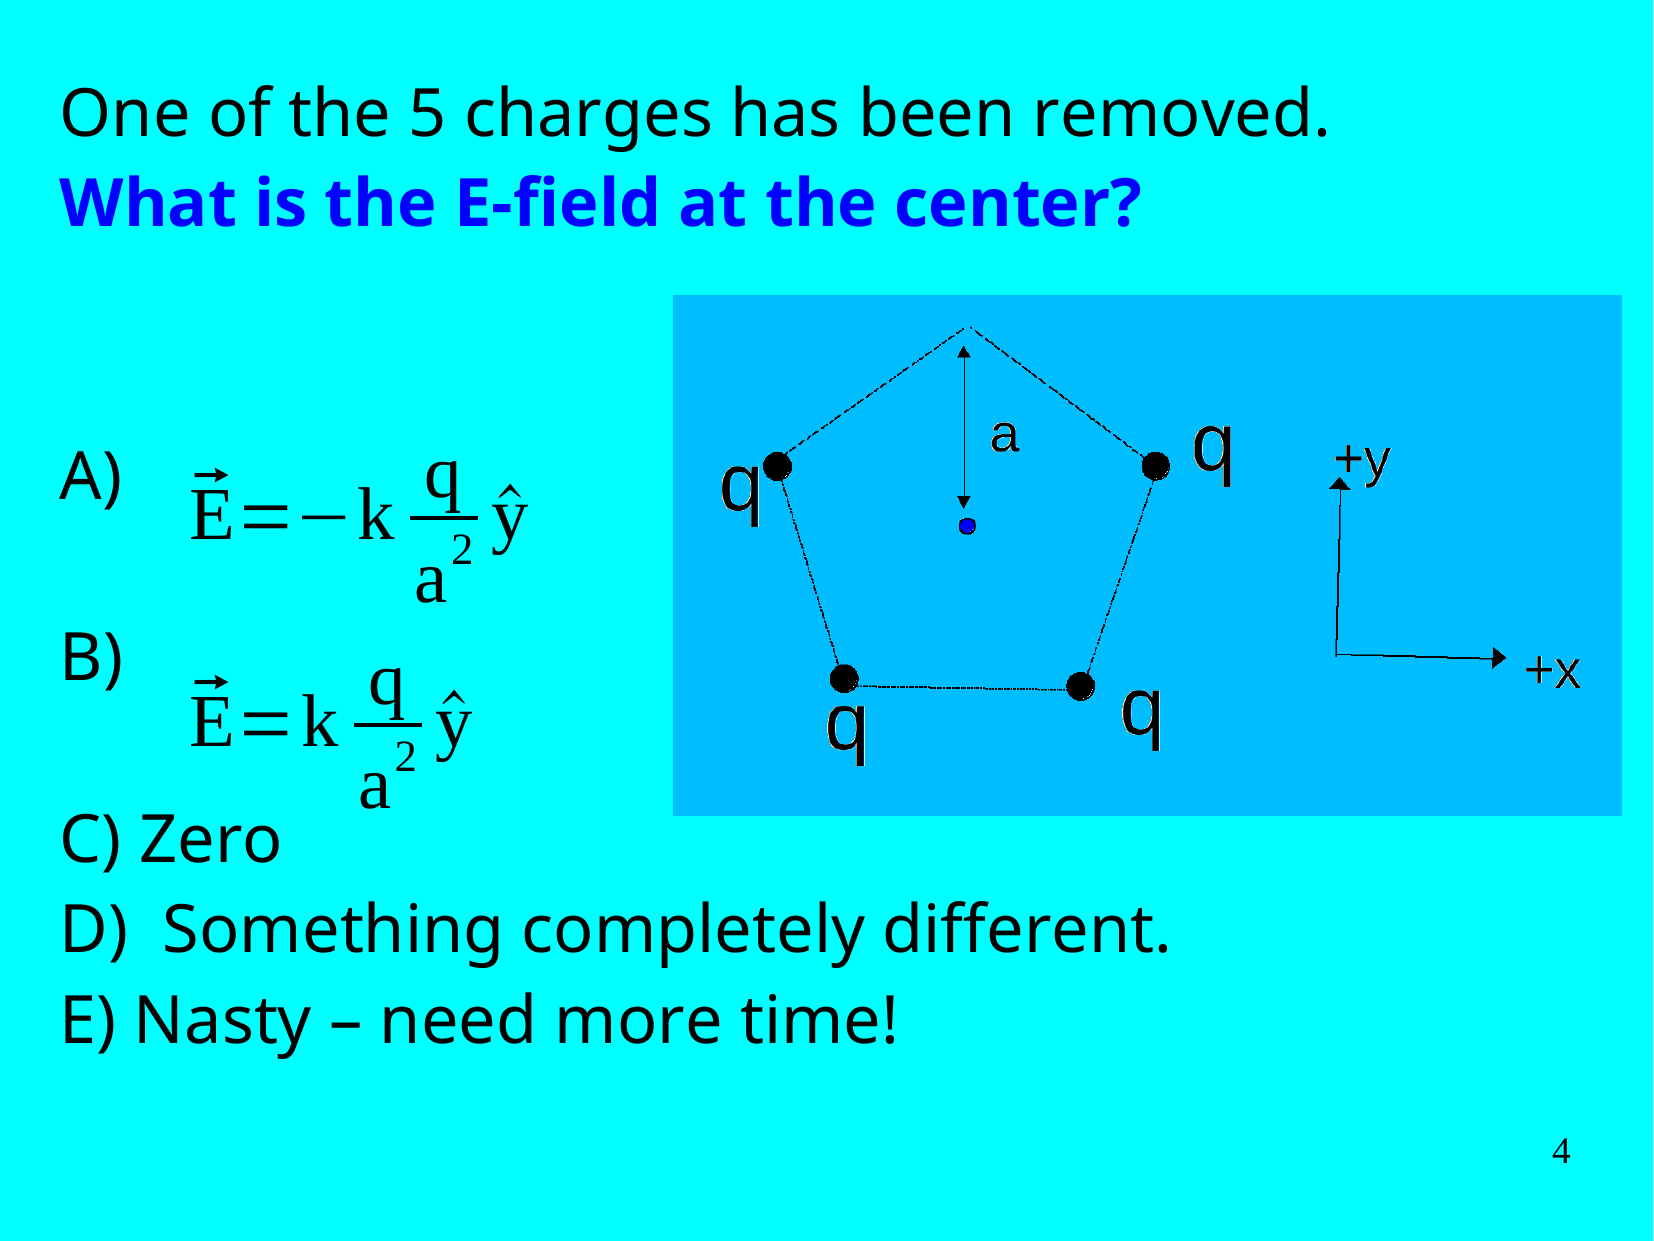

One of the 5 charges has been removed.
What is the E-field at the center?
A)
B)
C) Zero
D) Something completely different.
E) Nasty – need more time!
4